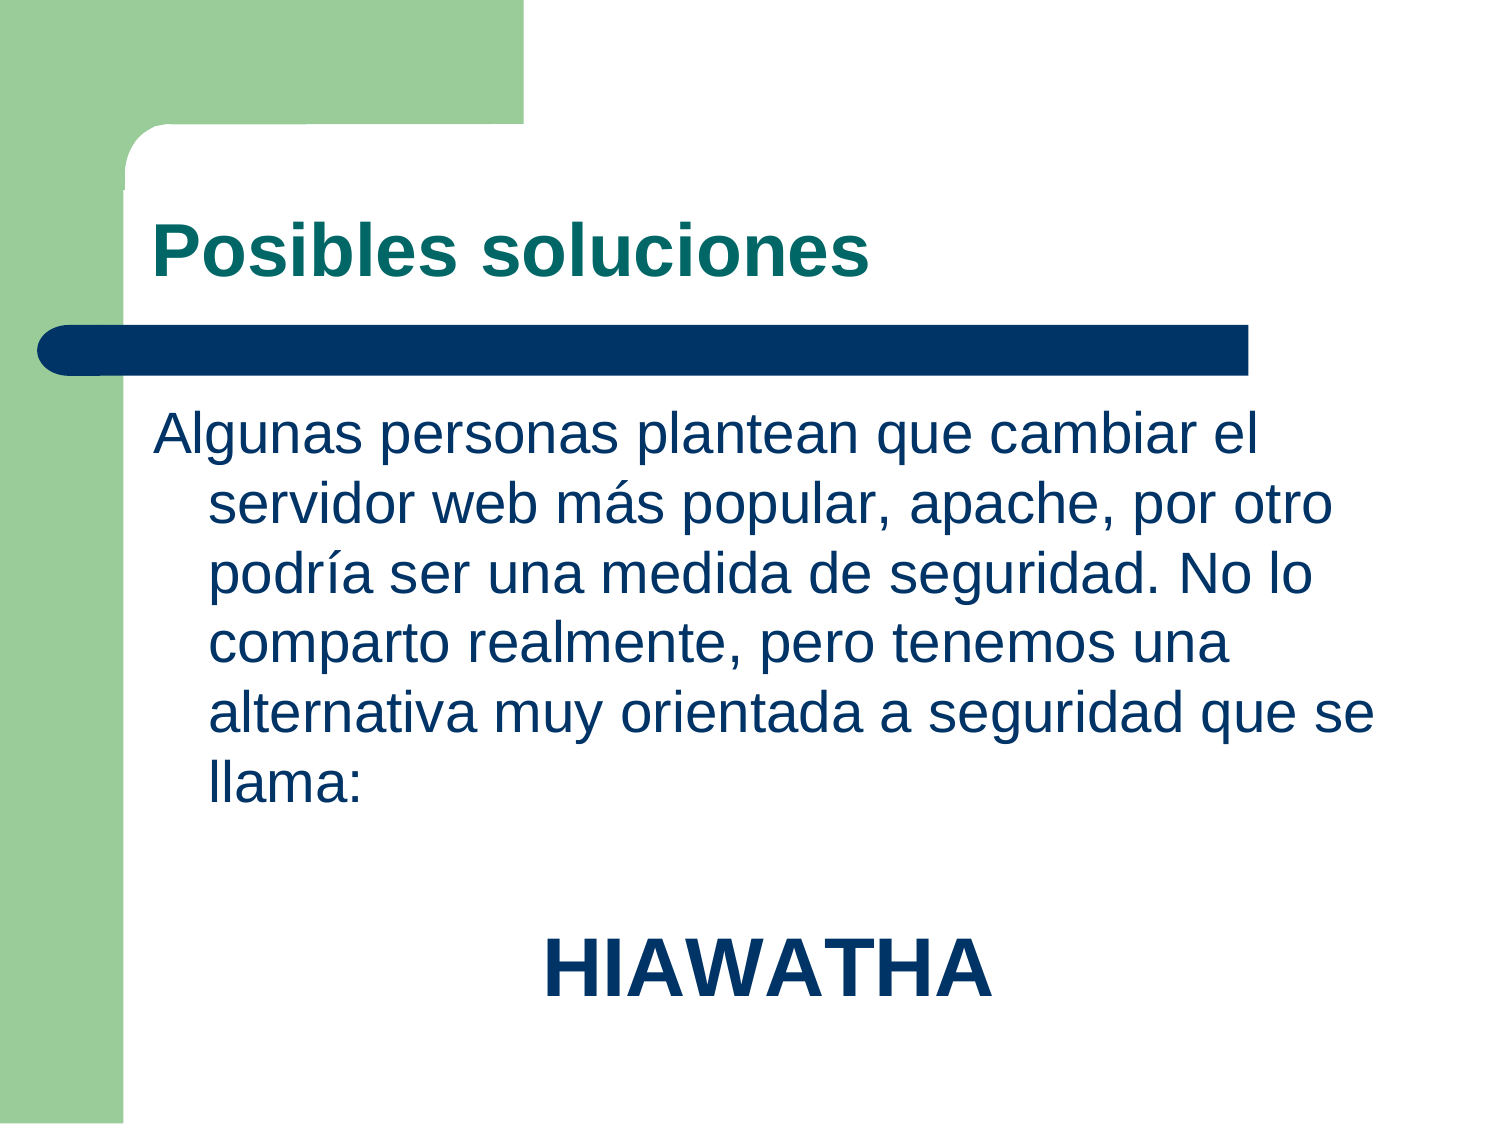

# Posibles soluciones
Algunas personas plantean que cambiar el servidor web más popular, apache, por otro podría ser una medida de seguridad. No lo comparto realmente, pero tenemos una alternativa muy orientada a seguridad que se llama:
HIAWATHA